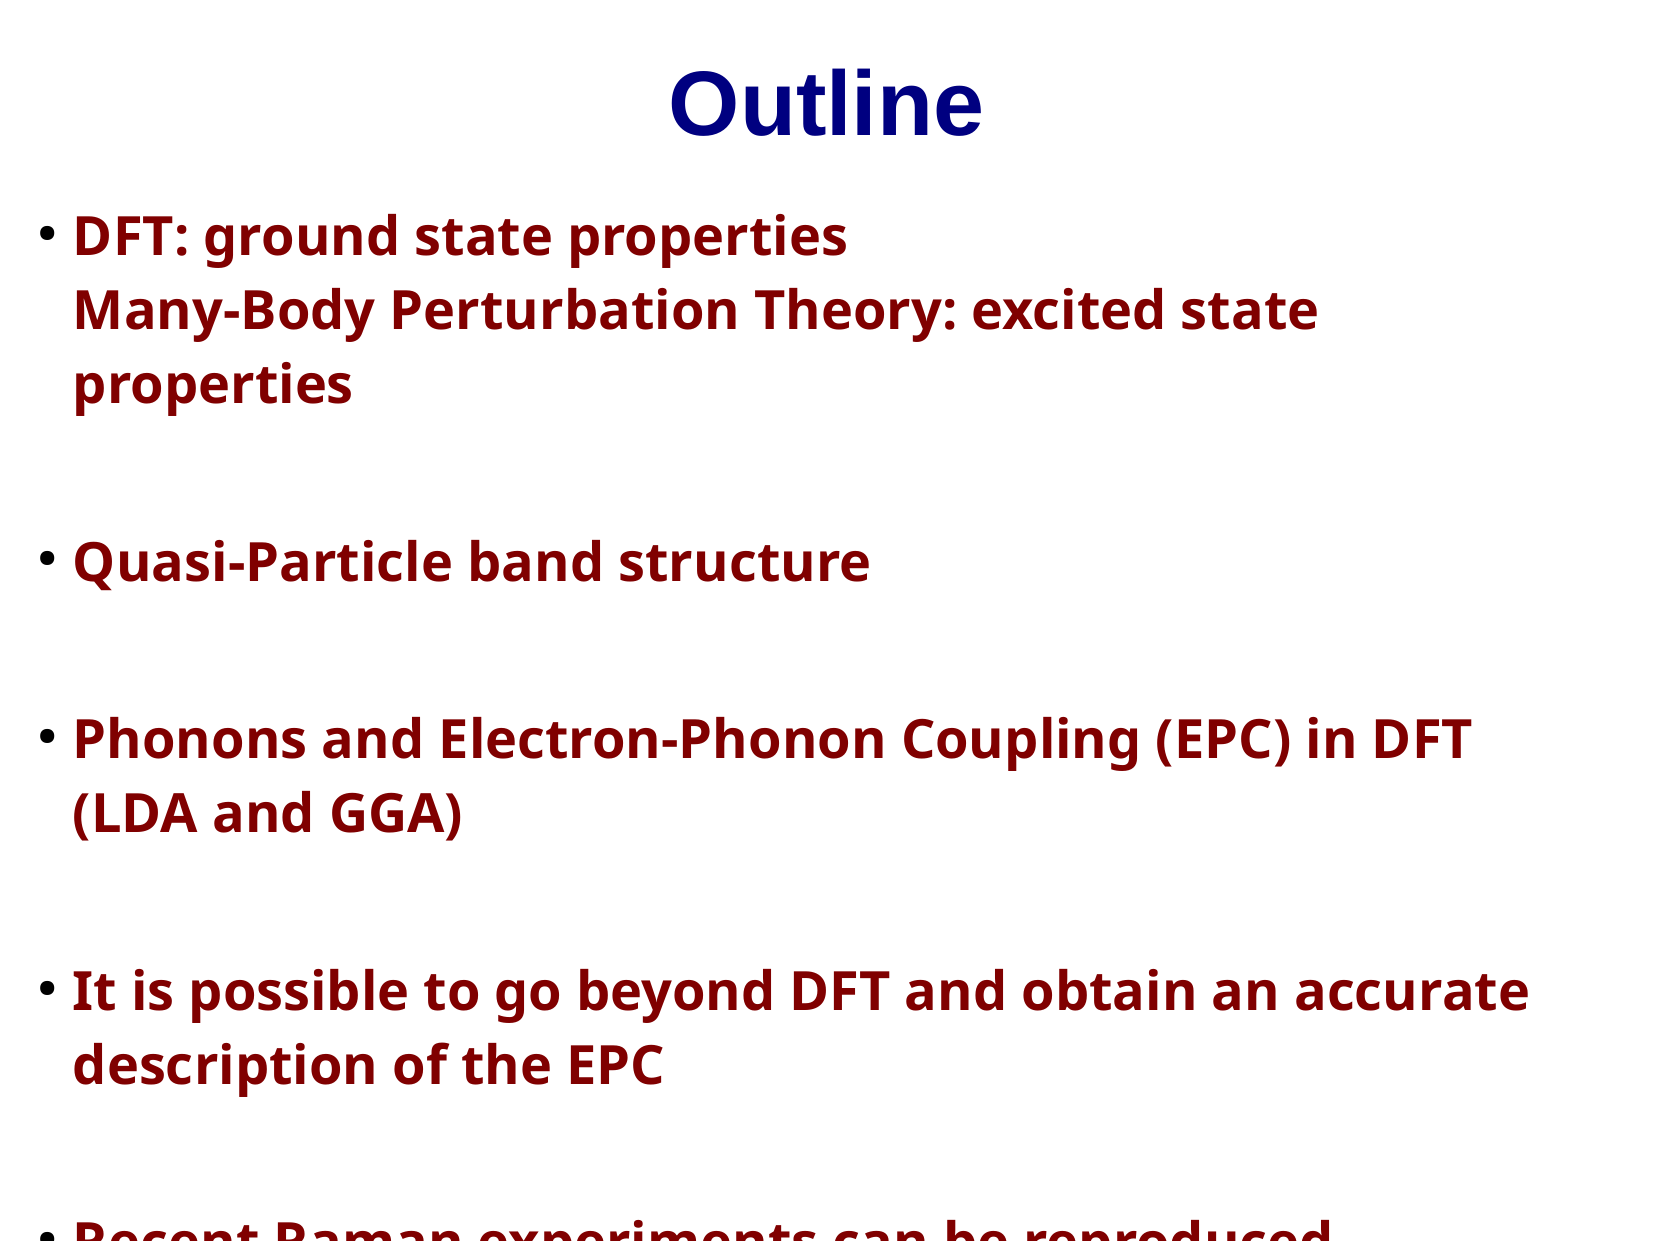

# Outline
DFT: ground state properties
Many-Body Perturbation Theory: excited state properties
Quasi-Particle band structure
Phonons and Electron-Phonon Coupling (EPC) in DFT (LDA and GGA)
It is possible to go beyond DFT and obtain an accurate description of the EPC
Recent Raman experiments can be reproduced completely ab-initio